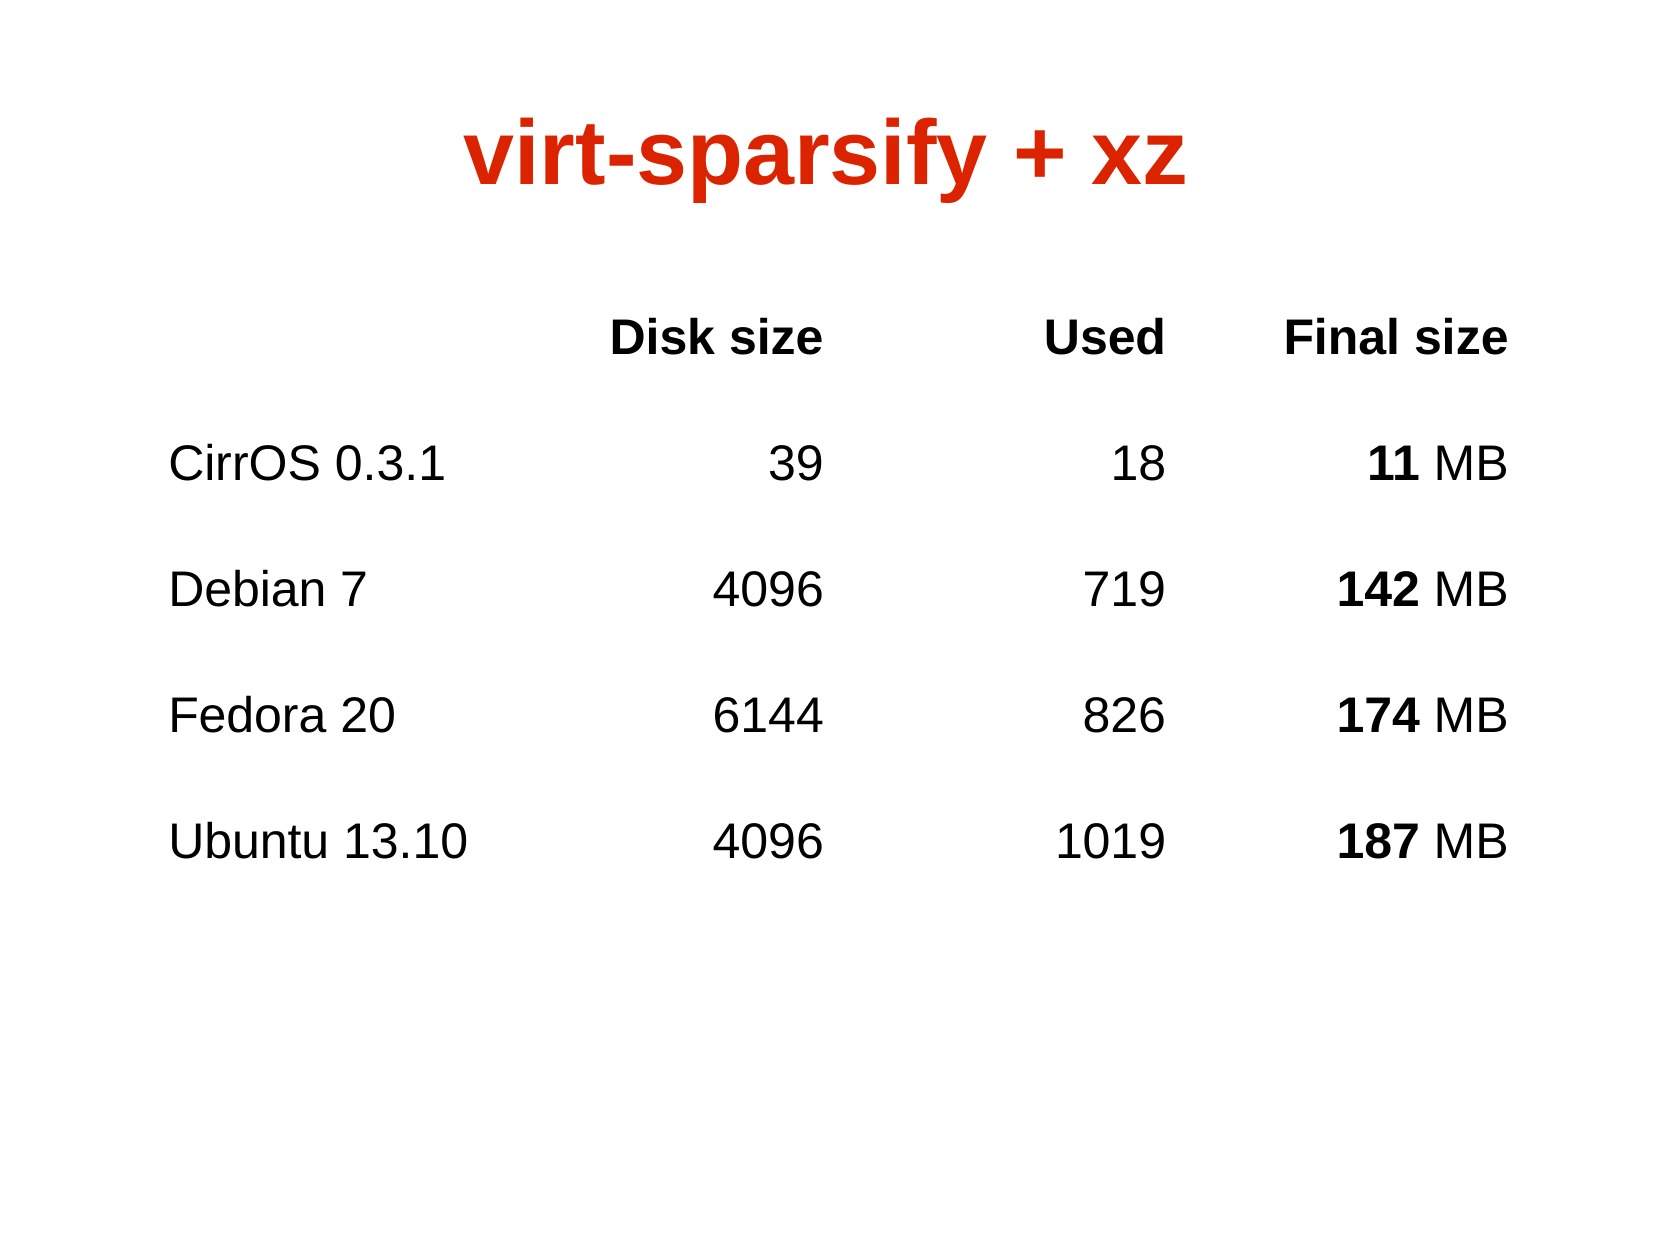

# virt-sparsify + xz
| | Disk size | Used | Final size |
| --- | --- | --- | --- |
| CirrOS 0.3.1 | 39 | 18 | 11 MB |
| Debian 7 | 4096 | 719 | 142 MB |
| Fedora 20 | 6144 | 826 | 174 MB |
| Ubuntu 13.10 | 4096 | 1019 | 187 MB |